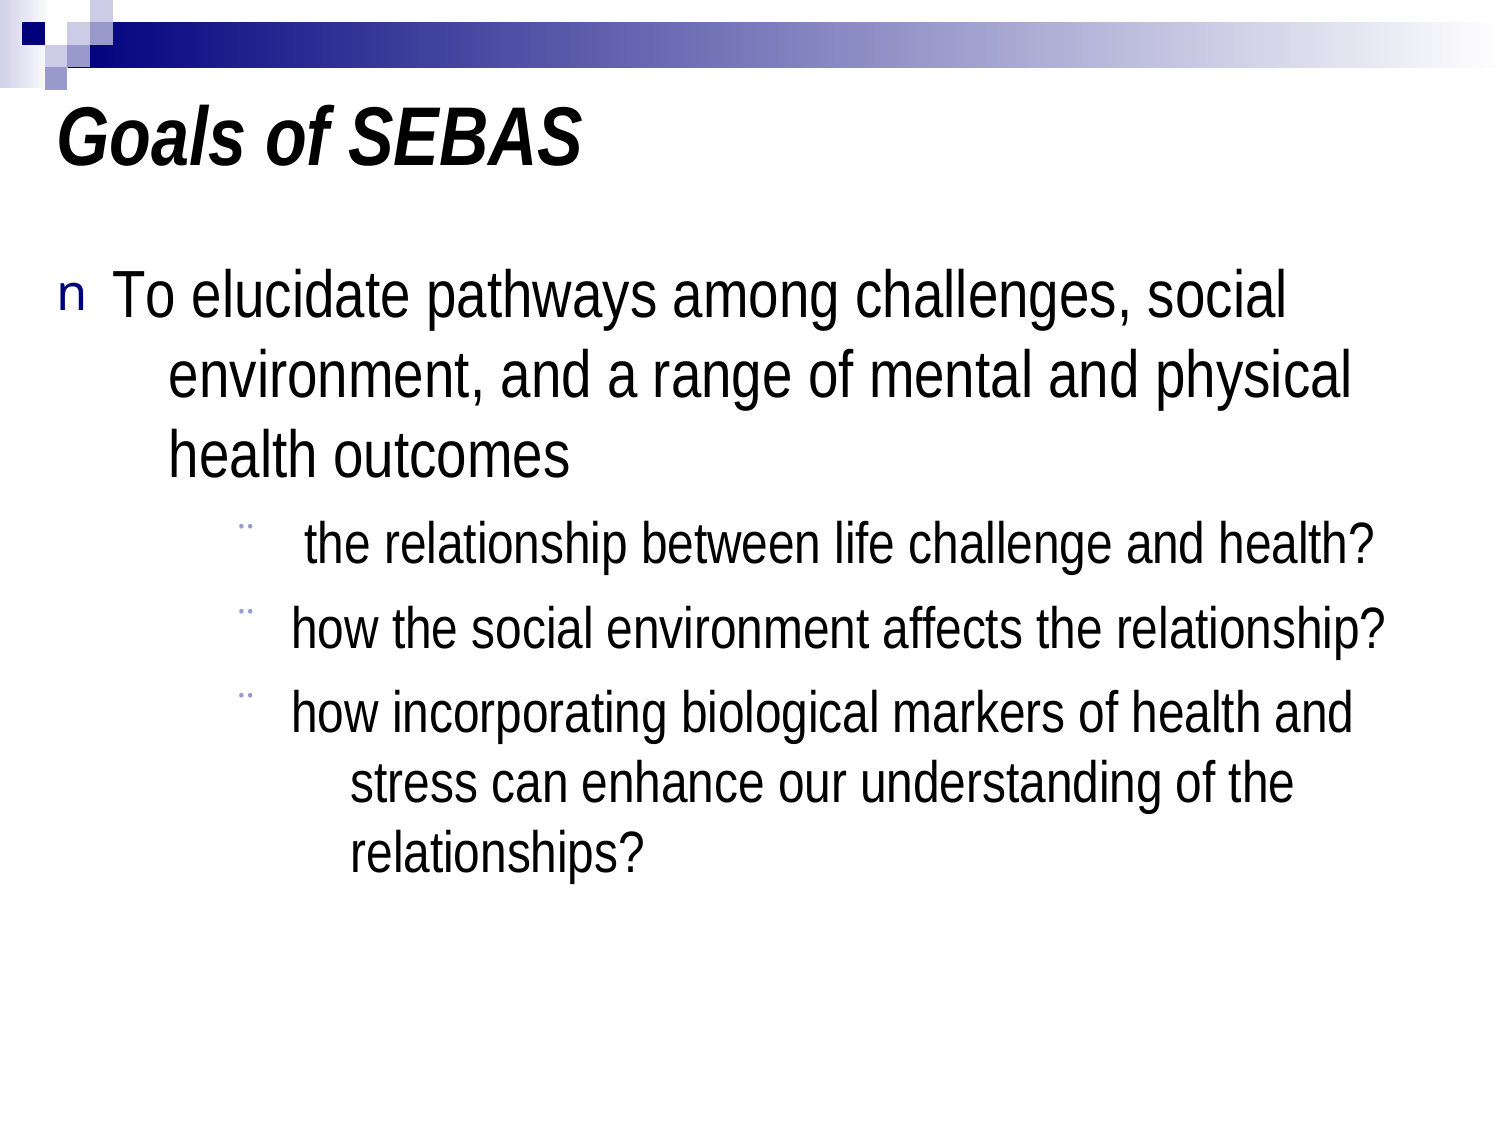

# Goals of SEBAS
To elucidate pathways among challenges, social environment, and a range of mental and physical health outcomes
 the relationship between life challenge and health?
how the social environment affects the relationship?
how incorporating biological markers of health and stress can enhance our understanding of the relationships?